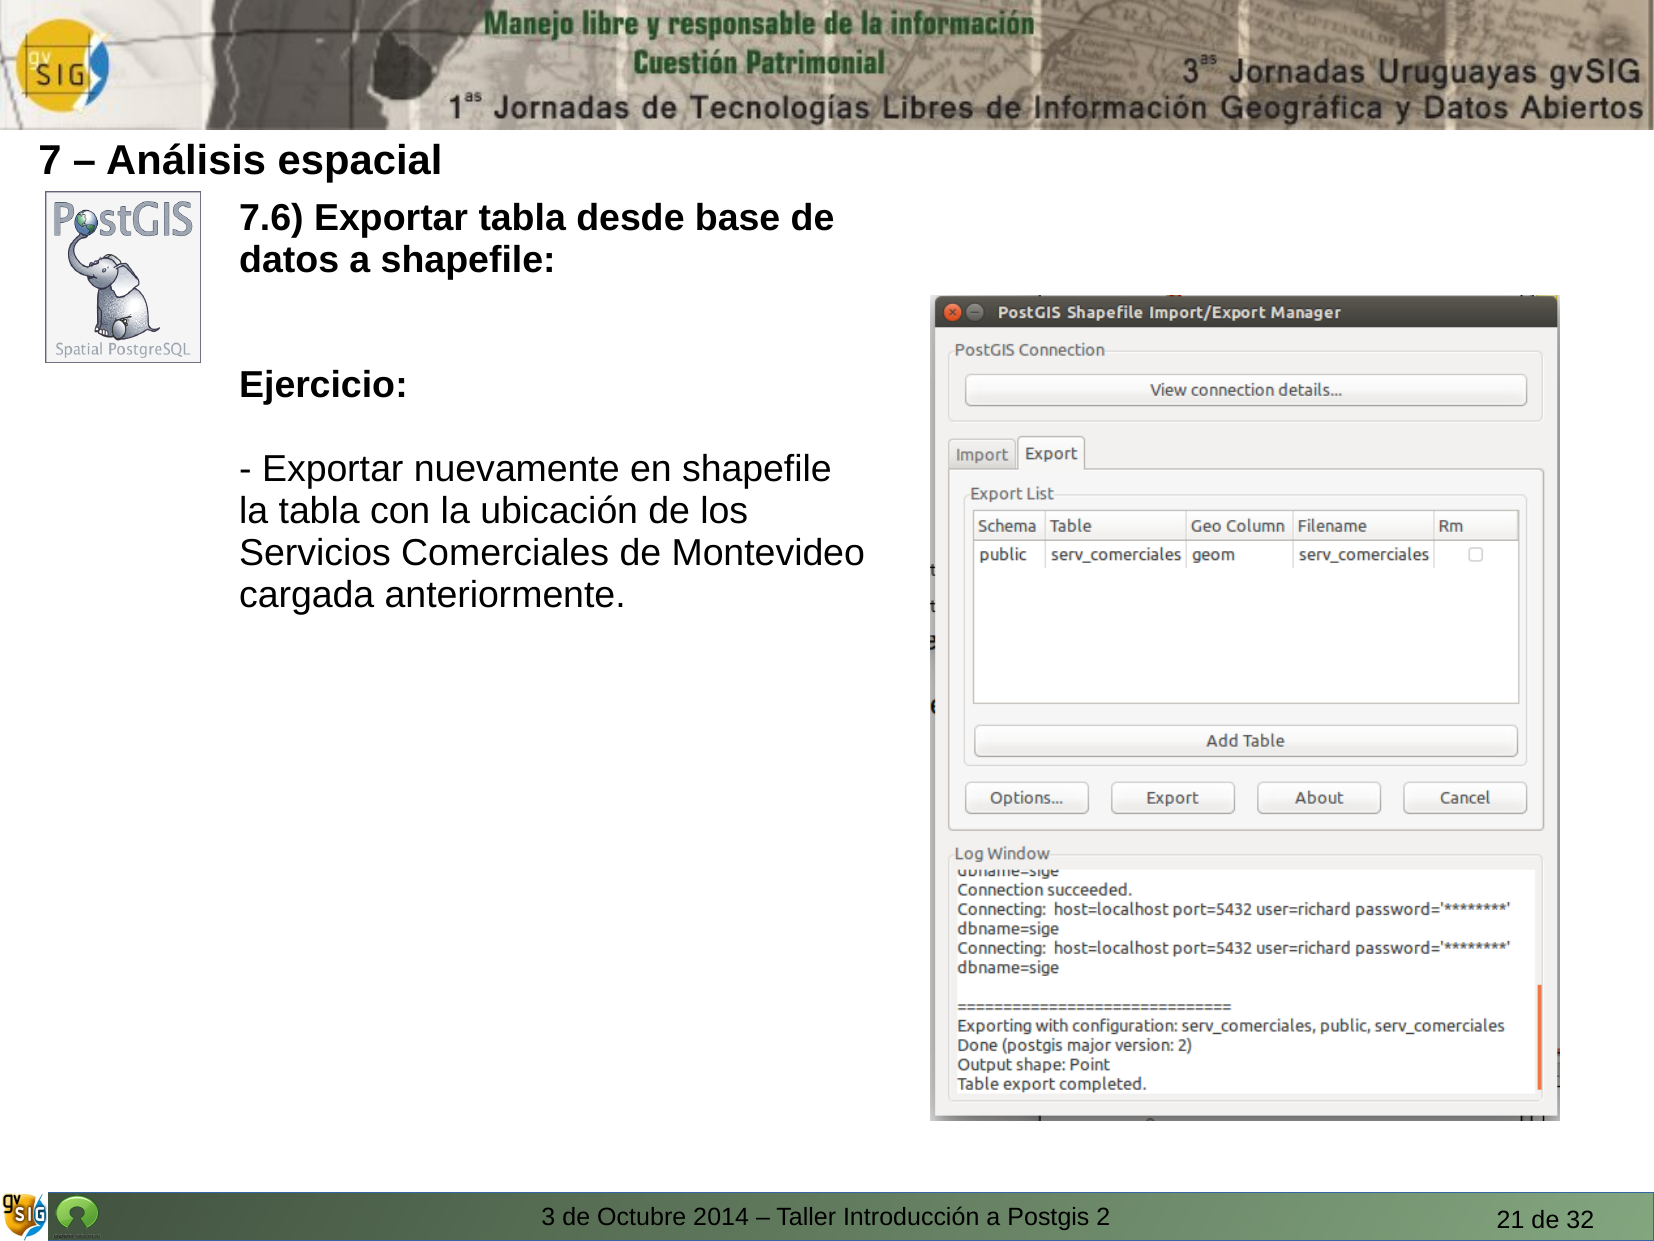

7 – Análisis espacial
7.6) Exportar tabla desde base de datos a shapefile:
Ejercicio:
- Exportar nuevamente en shapefile la tabla con la ubicación de los Servicios Comerciales de Montevideo cargada anteriormente.
3 de Octubre 2014 – Taller Introducción a Postgis 2
 de 32